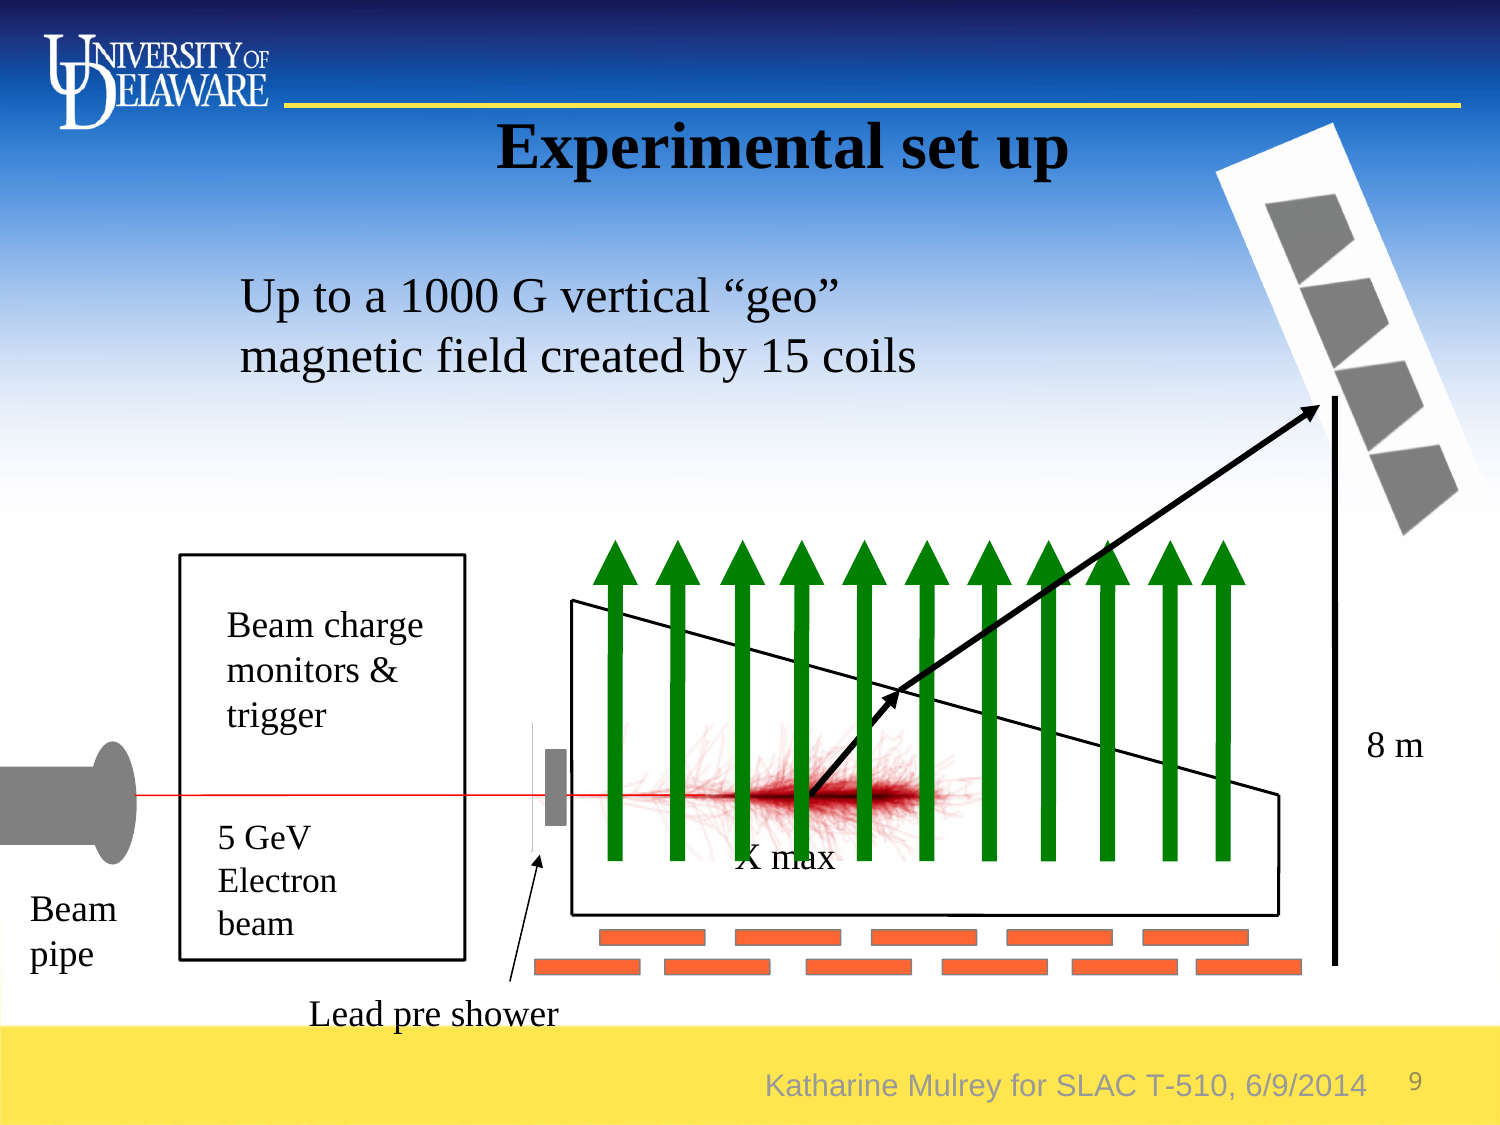

Experimental set up
Up to a 1000 G vertical “geo” magnetic field created by 15 coils
Beam charge monitors & trigger
8 m
5 GeV
Electron
beam
X max
Beam pipe
Lead pre shower
9
Katharine Mulrey for SLAC T-510, 6/9/2014